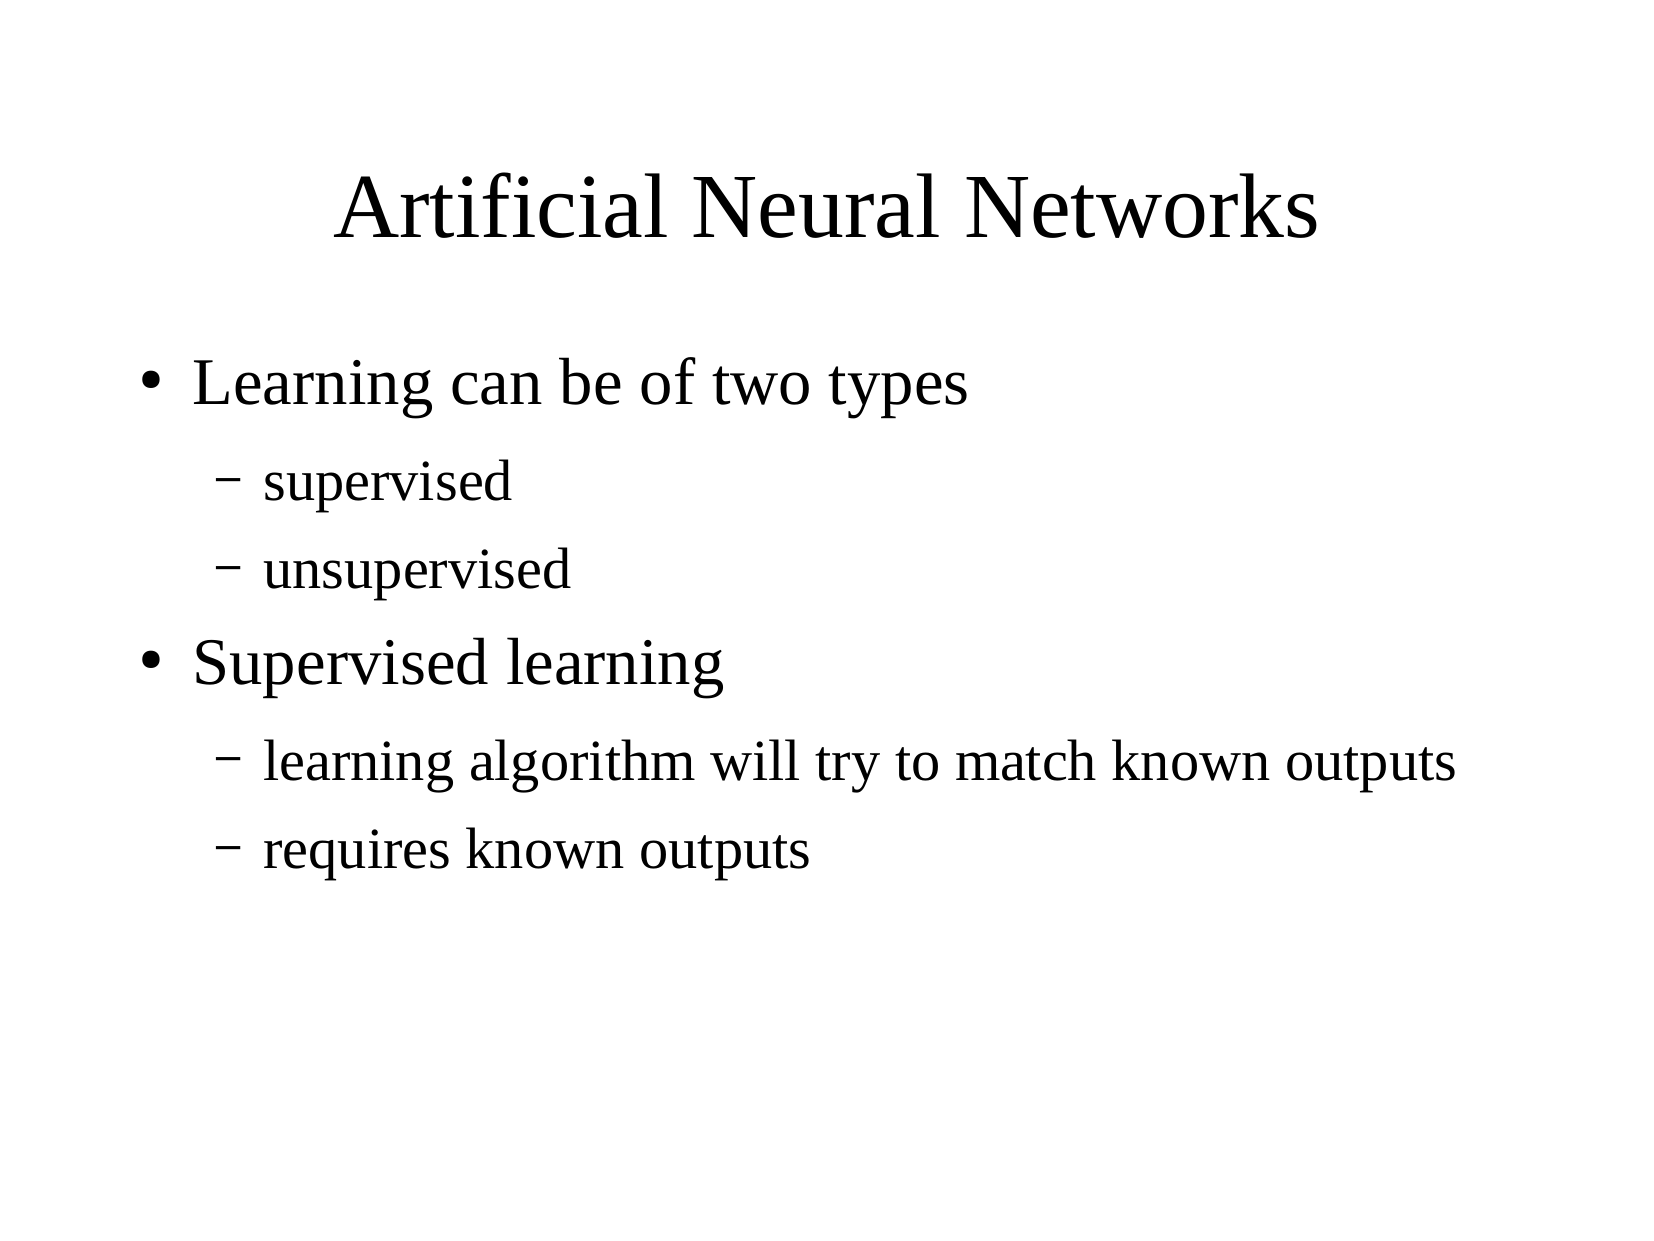

# Artificial Neural Networks
Learning can be of two types
supervised
unsupervised
Supervised learning
learning algorithm will try to match known outputs
requires known outputs